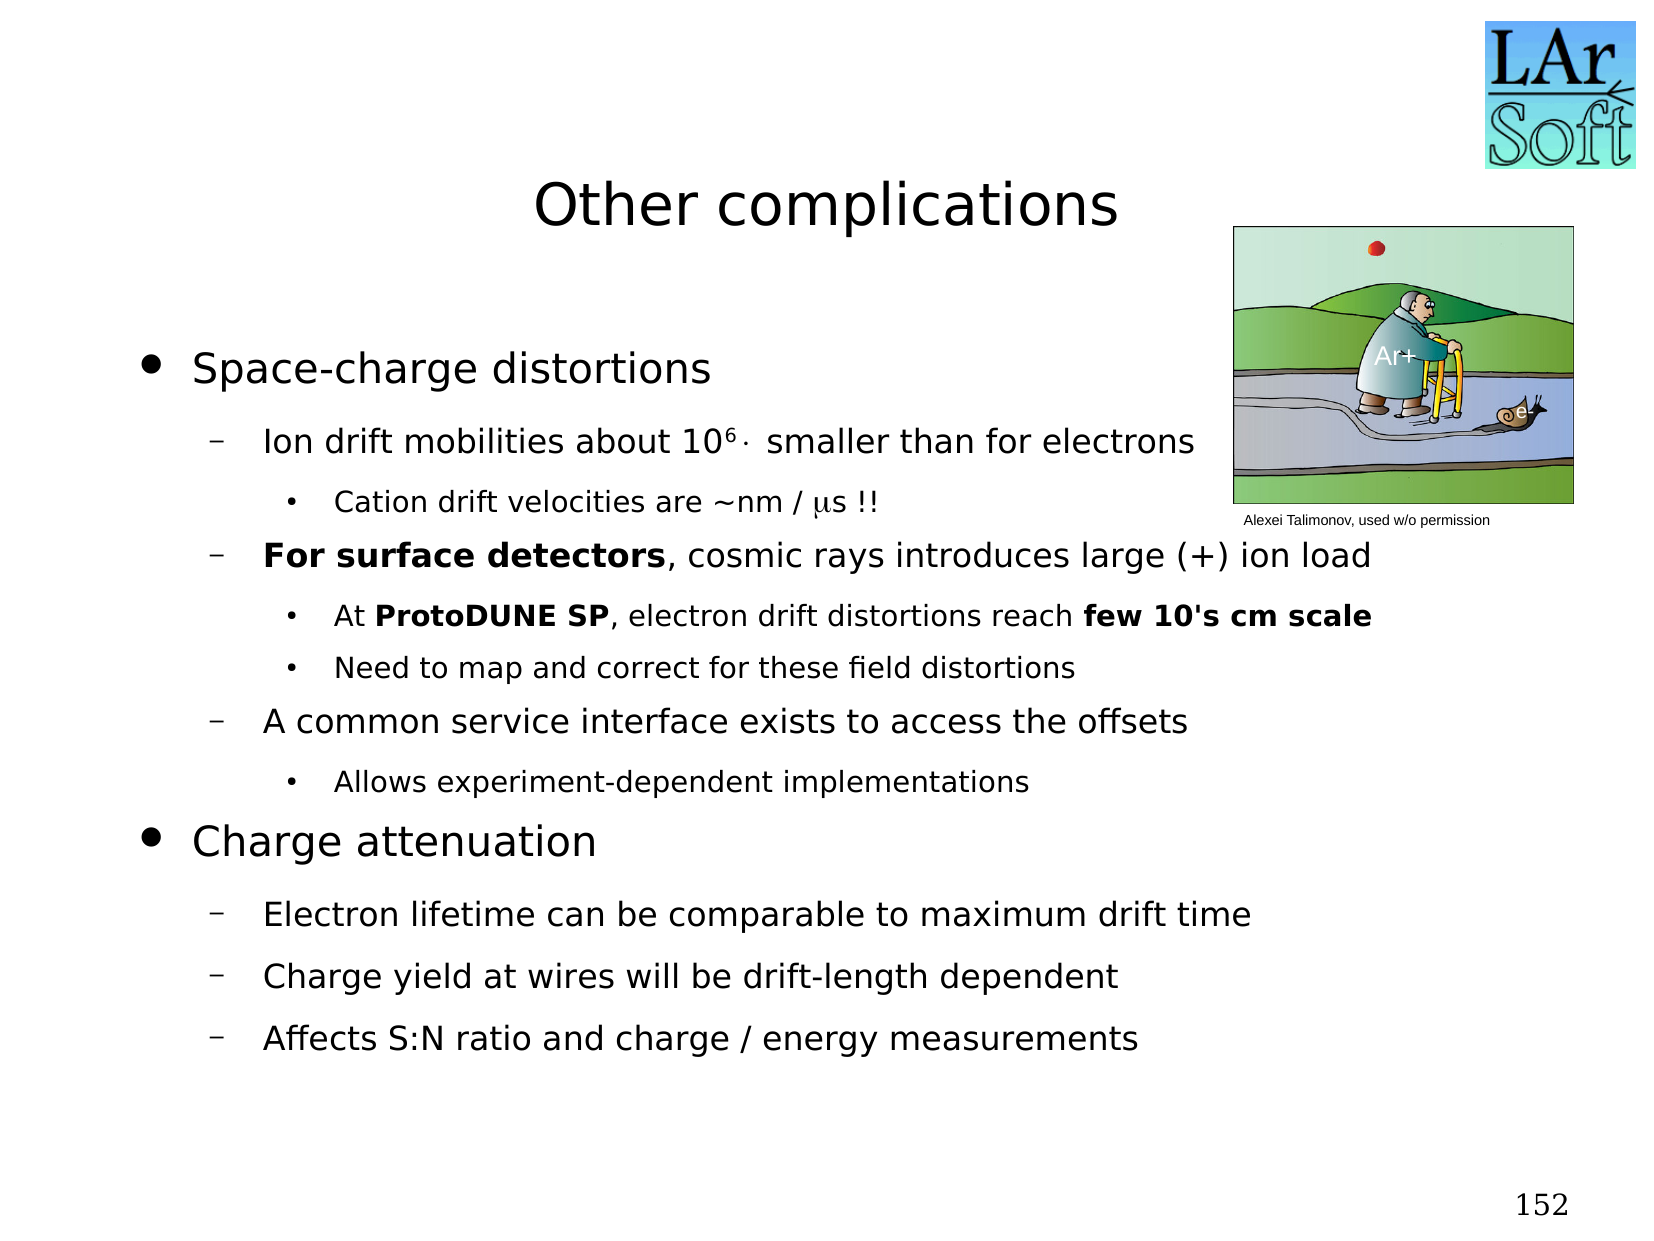

# Other complications
Ar+
Space-charge distortions
Ion drift mobilities about 106× smaller than for electrons
Cation drift velocities are ~nm / μs !!
For surface detectors, cosmic rays introduces large (+) ion load
At ProtoDUNE SP, electron drift distortions reach few 10's cm scale
Need to map and correct for these field distortions
A common service interface exists to access the offsets
Allows experiment-dependent implementations
Charge attenuation
Electron lifetime can be comparable to maximum drift time
Charge yield at wires will be drift-length dependent
Affects S:N ratio and charge / energy measurements
e-
Alexei Talimonov, used w/o permission
152